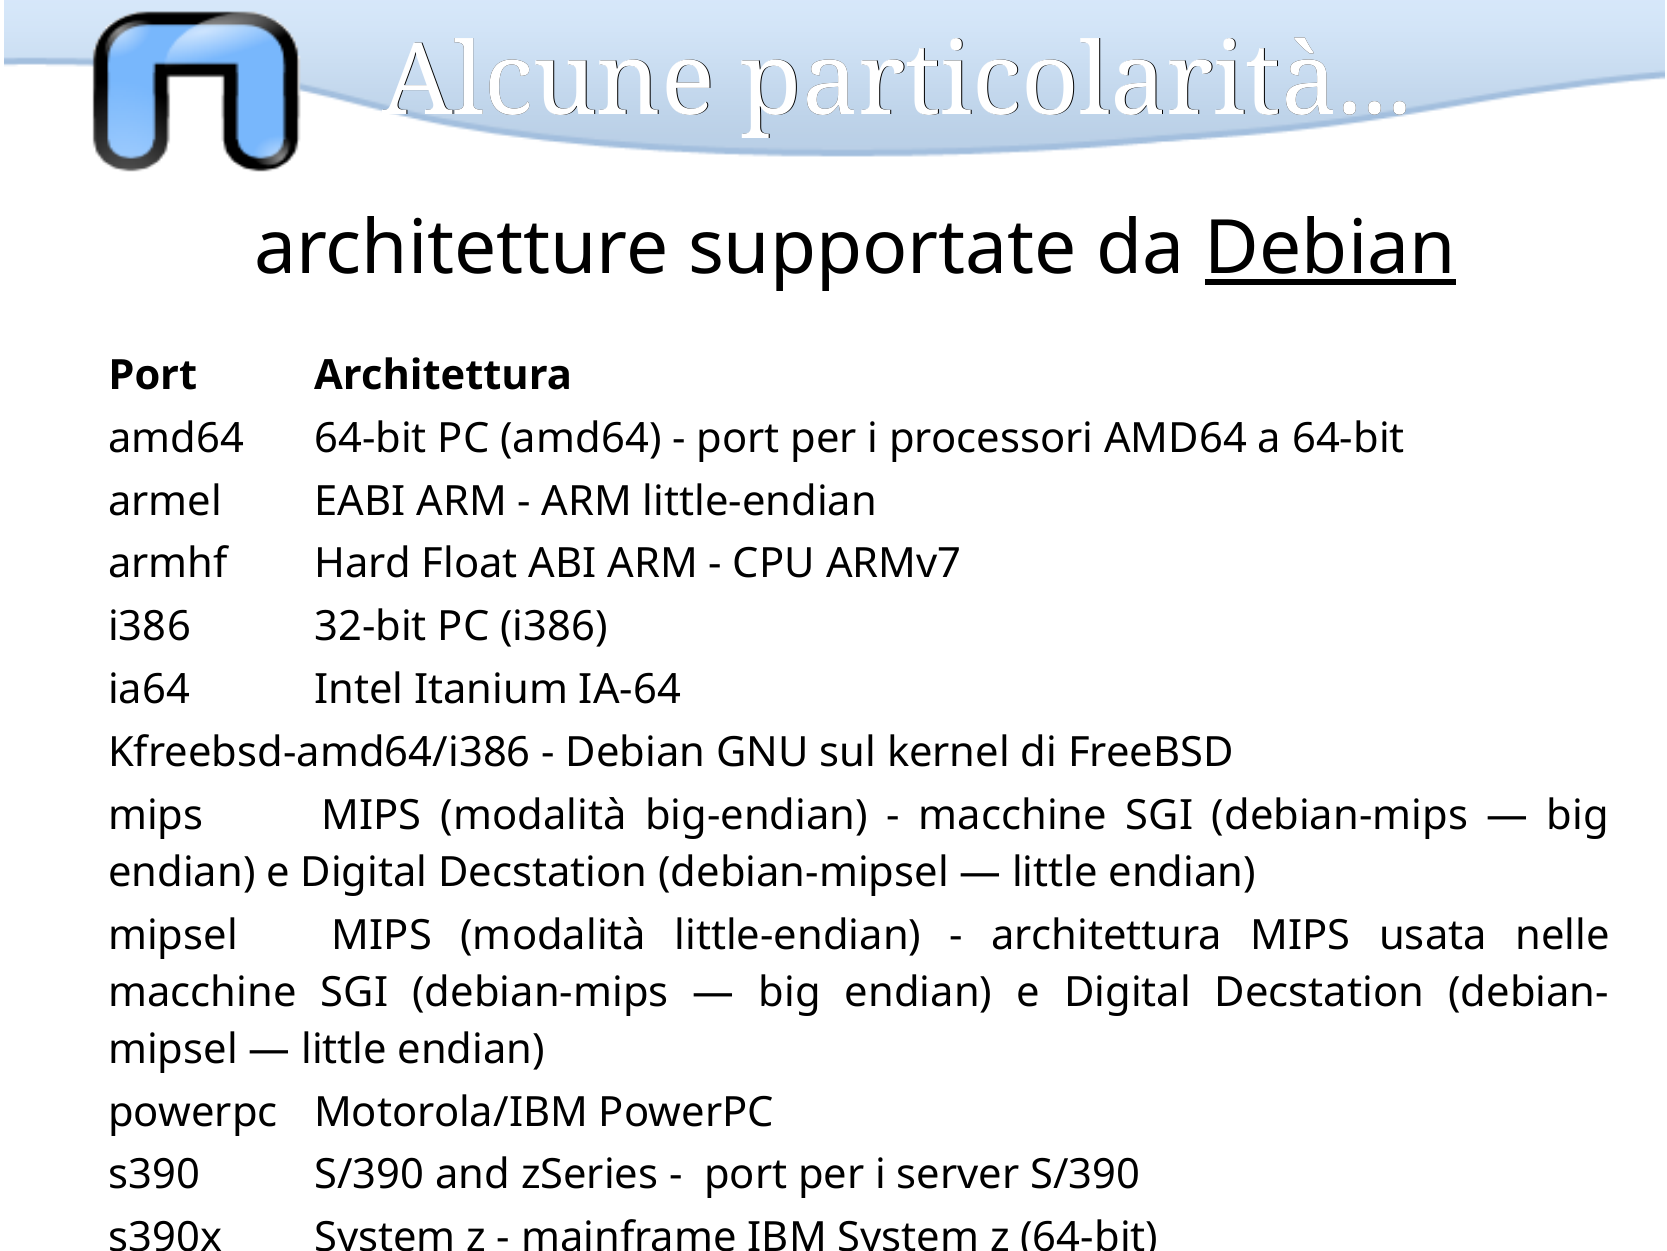

Alcune particolarità...
# architetture supportate da Debian
Port	Architettura
amd64 	64-bit PC (amd64) - port per i processori AMD64 a 64-bit
armel 	EABI ARM - ARM little-endian
armhf 	Hard Float ABI ARM - CPU ARMv7
i386 	32-bit PC (i386)
ia64 	Intel Itanium IA-64
Kfreebsd-amd64/i386 - Debian GNU sul kernel di FreeBSD
mips 	MIPS (modalità big-endian) - macchine SGI (debian-mips — big endian) e Digital Decstation (debian-mipsel — little endian)
mipsel 	MIPS (modalità little-endian) - architettura MIPS usata nelle macchine SGI (debian-mips — big endian) e Digital Decstation (debian-mipsel — little endian)
powerpc 	Motorola/IBM PowerPC
s390 	S/390 and zSeries - port per i server S/390
s390x 	System z - mainframe IBM System z (64-bit)
sparc 	Sun SPARC - workstation della serie UltraSPARC